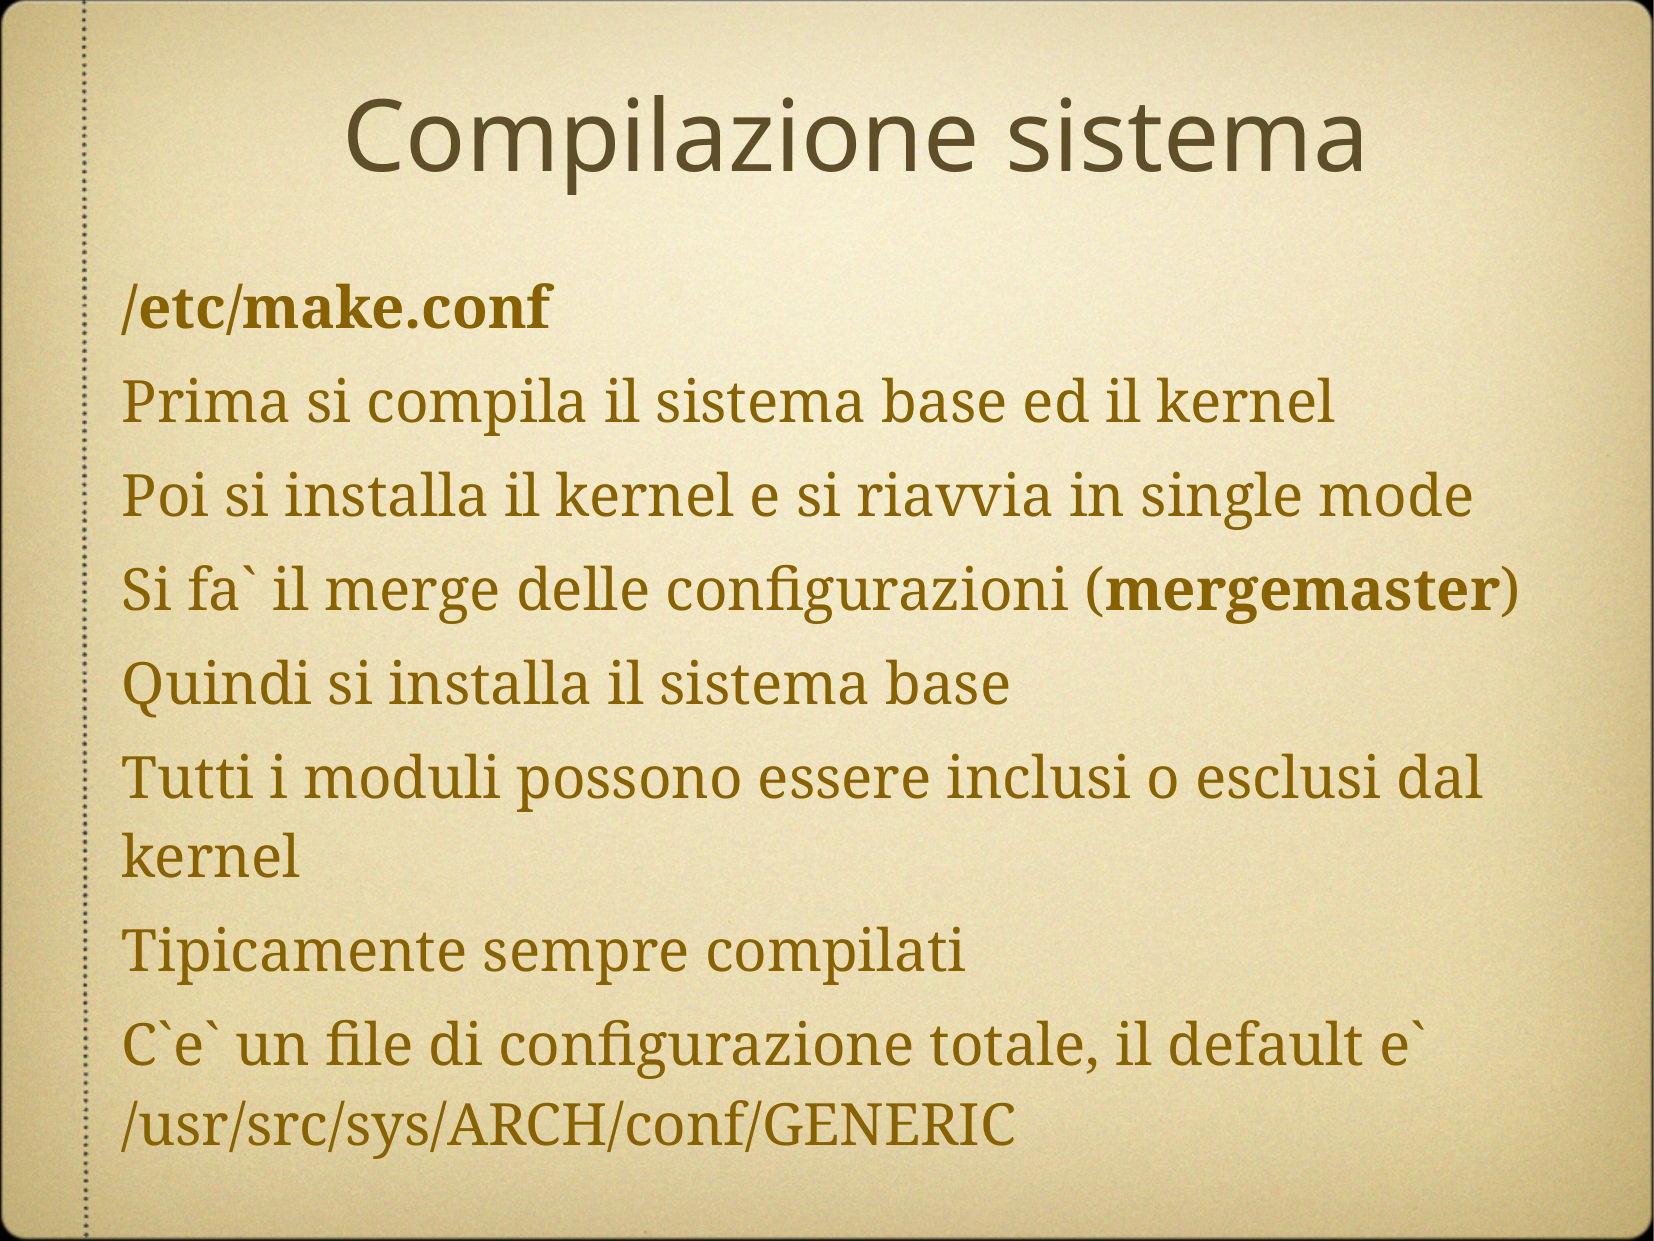

# Compilazione sistema
/etc/make.conf
Prima si compila il sistema base ed il kernel
Poi si installa il kernel e si riavvia in single mode
Si fa` il merge delle configurazioni (mergemaster)
Quindi si installa il sistema base
Tutti i moduli possono essere inclusi o esclusi dal kernel
Tipicamente sempre compilati
C`e` un file di configurazione totale, il default e` /usr/src/sys/ARCH/conf/GENERIC